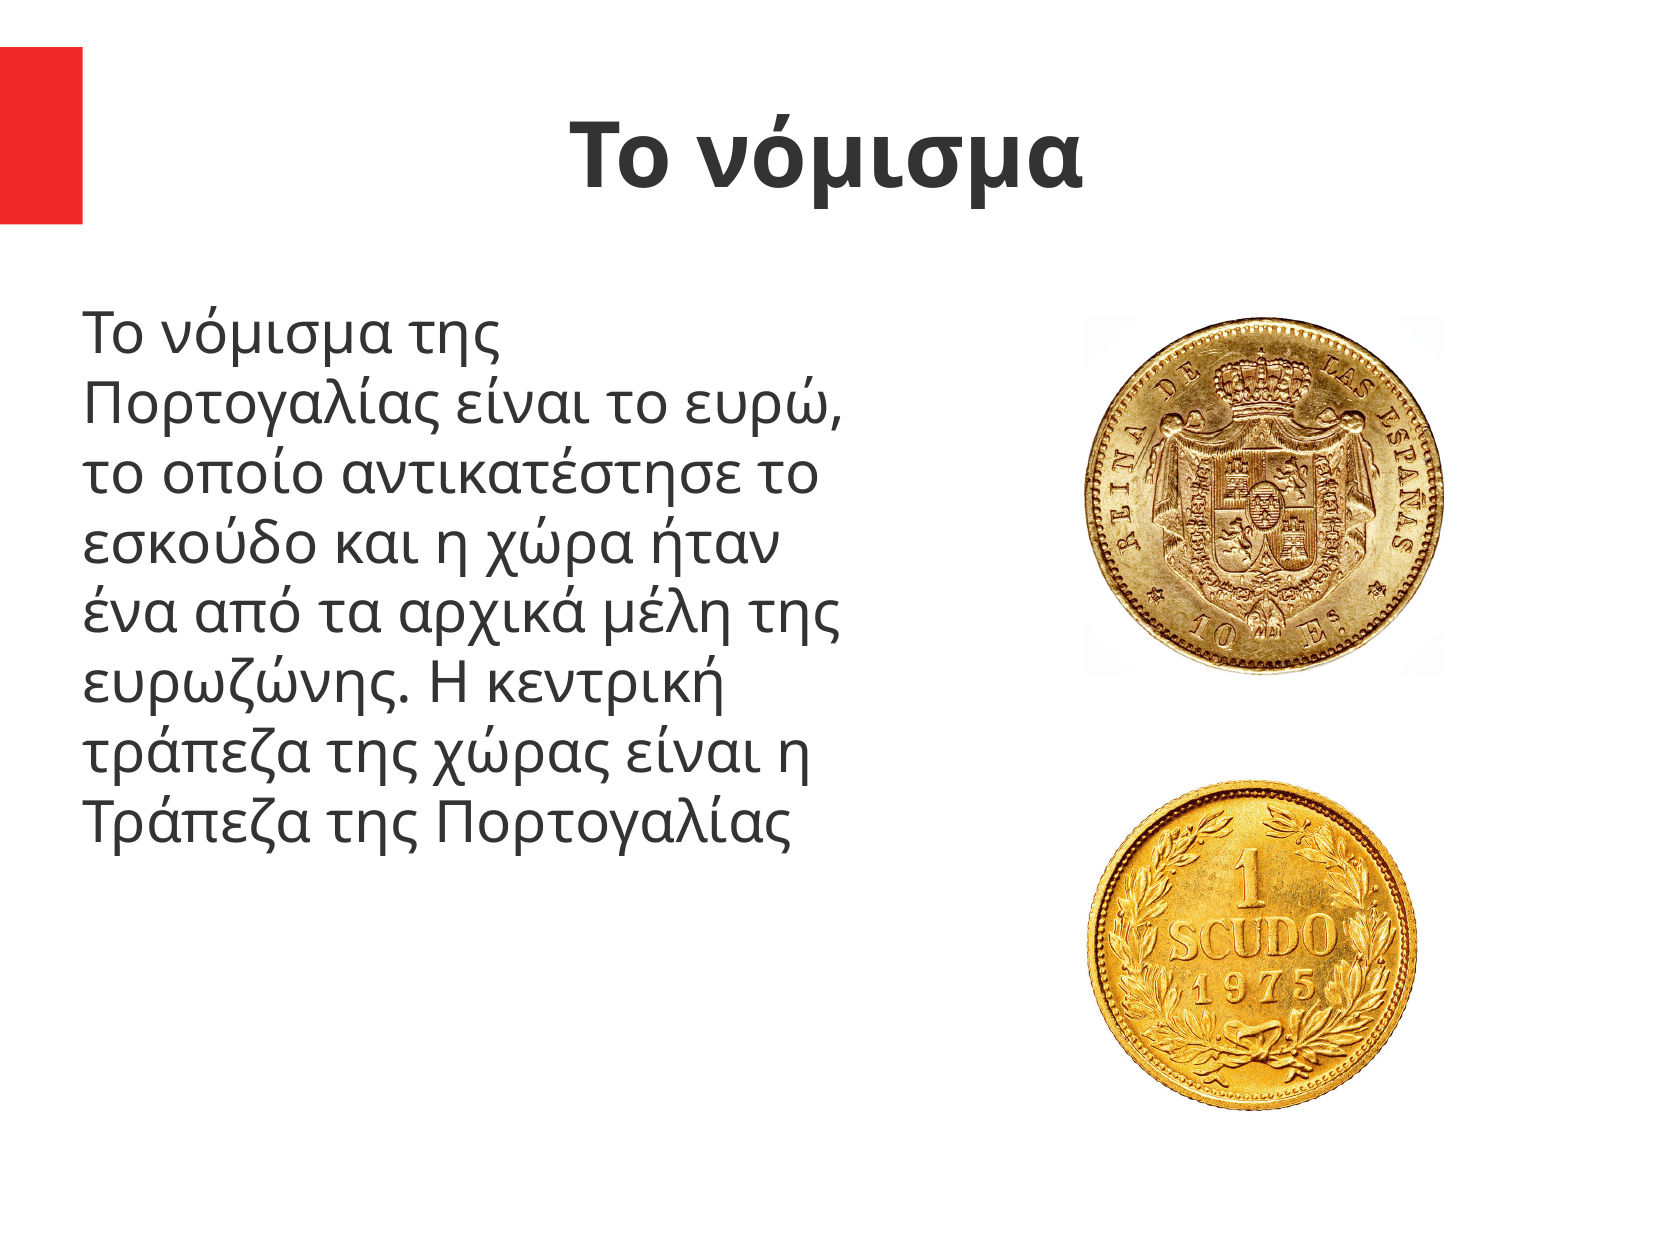

# Το νόμισμα
Το νόμισμα της Πορτογαλίας είναι το ευρώ, το οποίο αντικατέστησε το εσκούδο και η χώρα ήταν ένα από τα αρχικά μέλη της ευρωζώνης. Η κεντρική τράπεζα της χώρας είναι η Τράπεζα της Πορτογαλίας